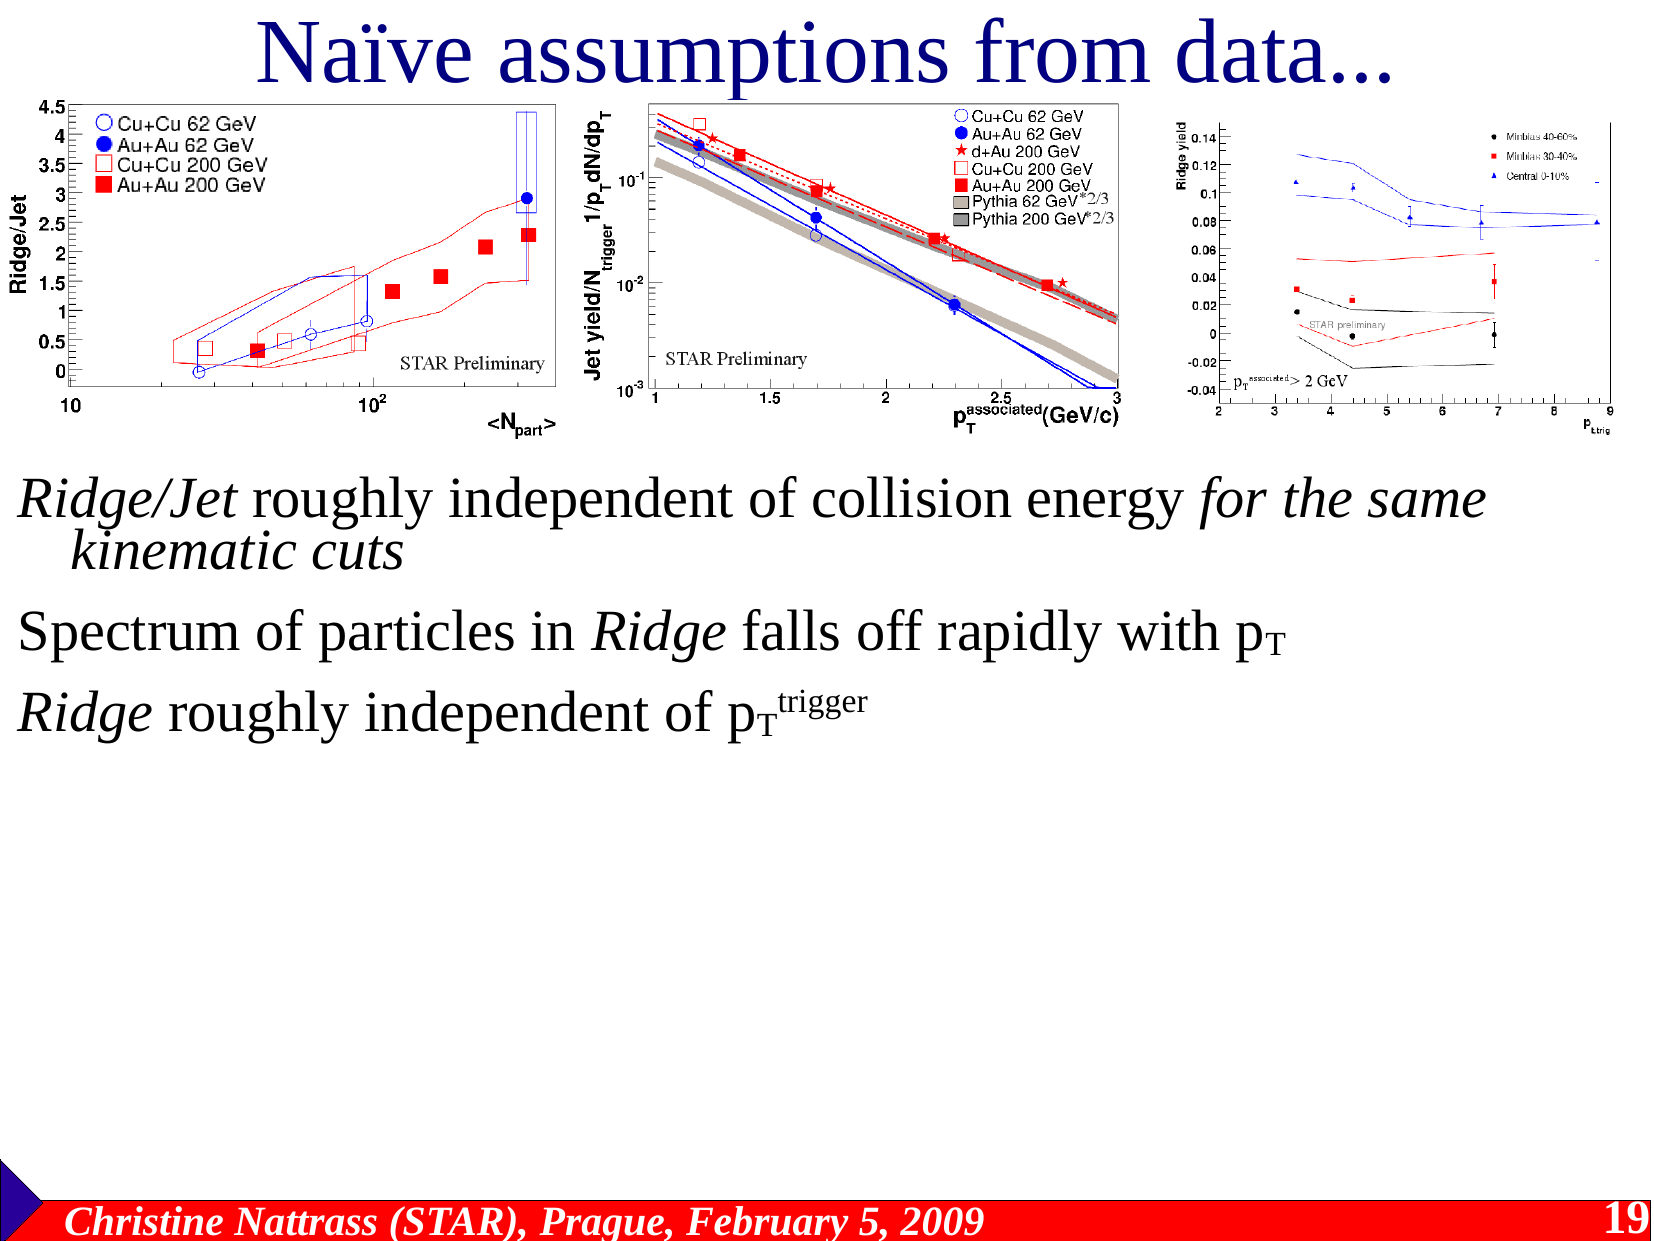

# Naïve assumptions from data...
Ridge/Jet roughly independent of collision energy for the same kinematic cuts
Spectrum of particles in Ridge falls off rapidly with pT
Ridge roughly independent of pTtrigger
19